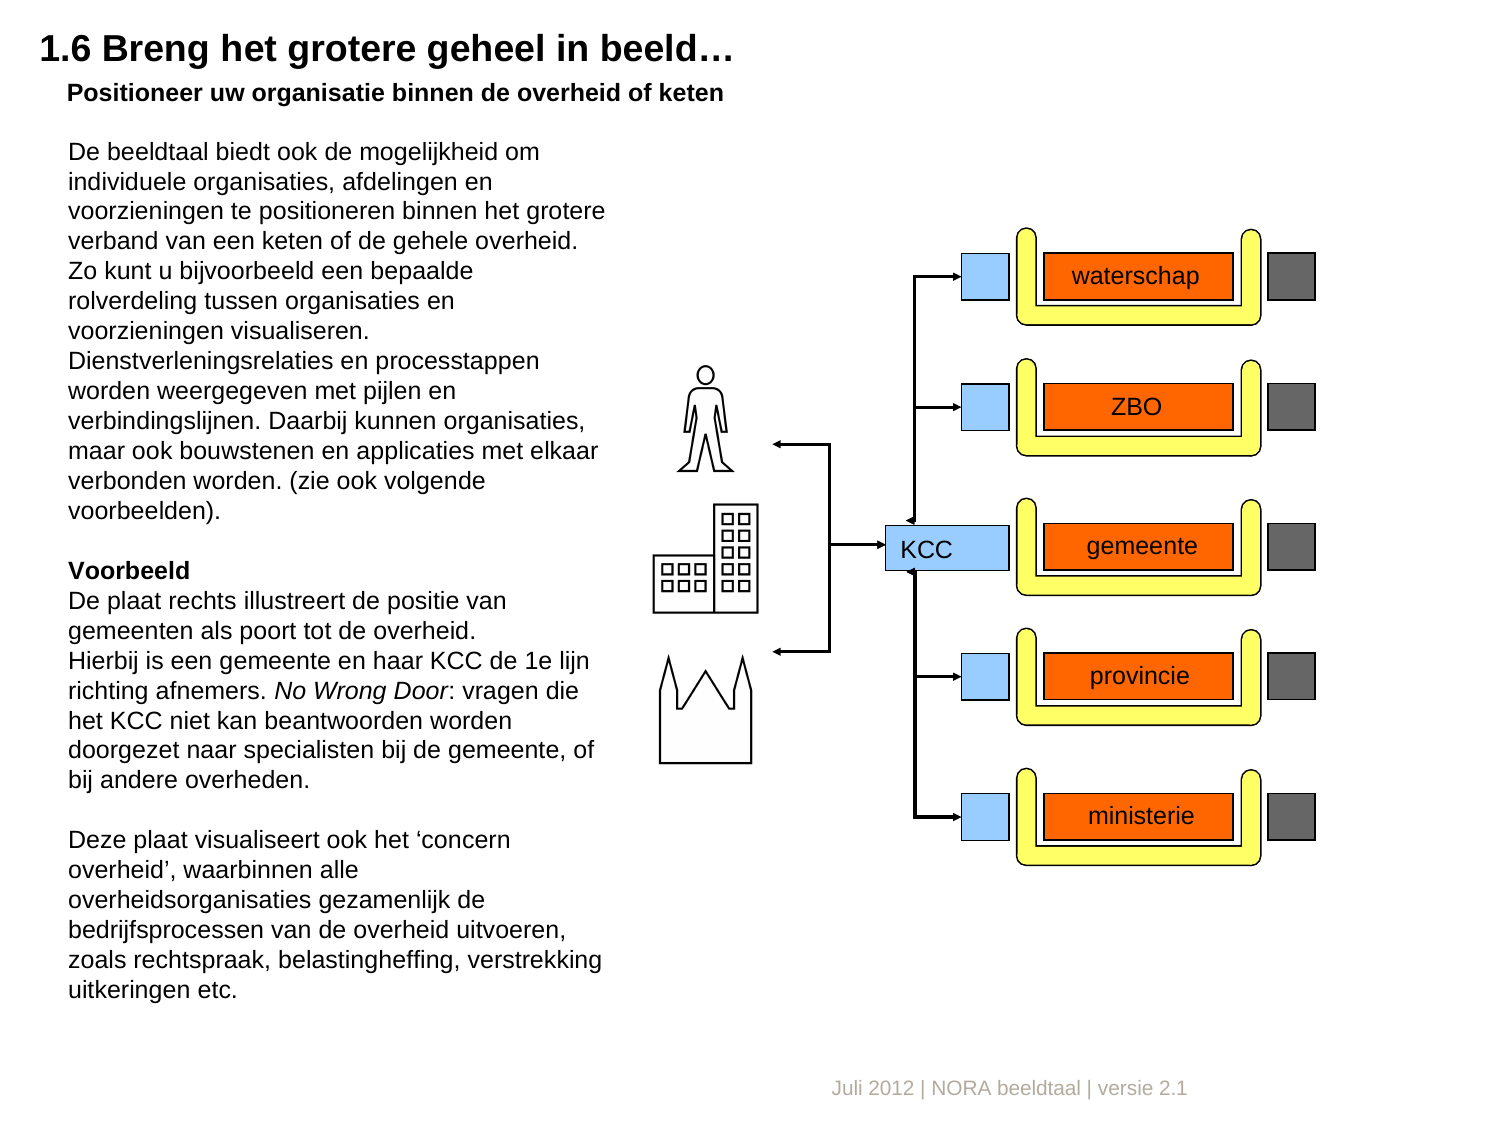

# 1.6 Breng het grotere geheel in beeld…
Positioneer uw organisatie binnen de overheid of keten
De beeldtaal biedt ook de mogelijkheid om individuele organisaties, afdelingen en voorzieningen te positioneren binnen het grotere verband van een keten of de gehele overheid. Zo kunt u bijvoorbeeld een bepaalde rolverdeling tussen organisaties en voorzieningen visualiseren. Dienstverleningsrelaties en processtappen worden weergegeven met pijlen en verbindingslijnen. Daarbij kunnen organisaties, maar ook bouwstenen en applicaties met elkaar verbonden worden. (zie ook volgende voorbeelden).
Voorbeeld
De plaat rechts illustreert de positie van gemeenten als poort tot de overheid.
Hierbij is een gemeente en haar KCC de 1e lijn richting afnemers. No Wrong Door: vragen die het KCC niet kan beantwoorden worden doorgezet naar specialisten bij de gemeente, of bij andere overheden.
Deze plaat visualiseert ook het ‘concern overheid’, waarbinnen alle overheidsorganisaties gezamenlijk de bedrijfsprocessen van de overheid uitvoeren, zoals rechtspraak, belastingheffing, verstrekking uitkeringen etc.
waterschap
INFORMATIE
ZBO
INFORMATIE
gemeente
KCC
INFORMATIE
provincie
ministerie